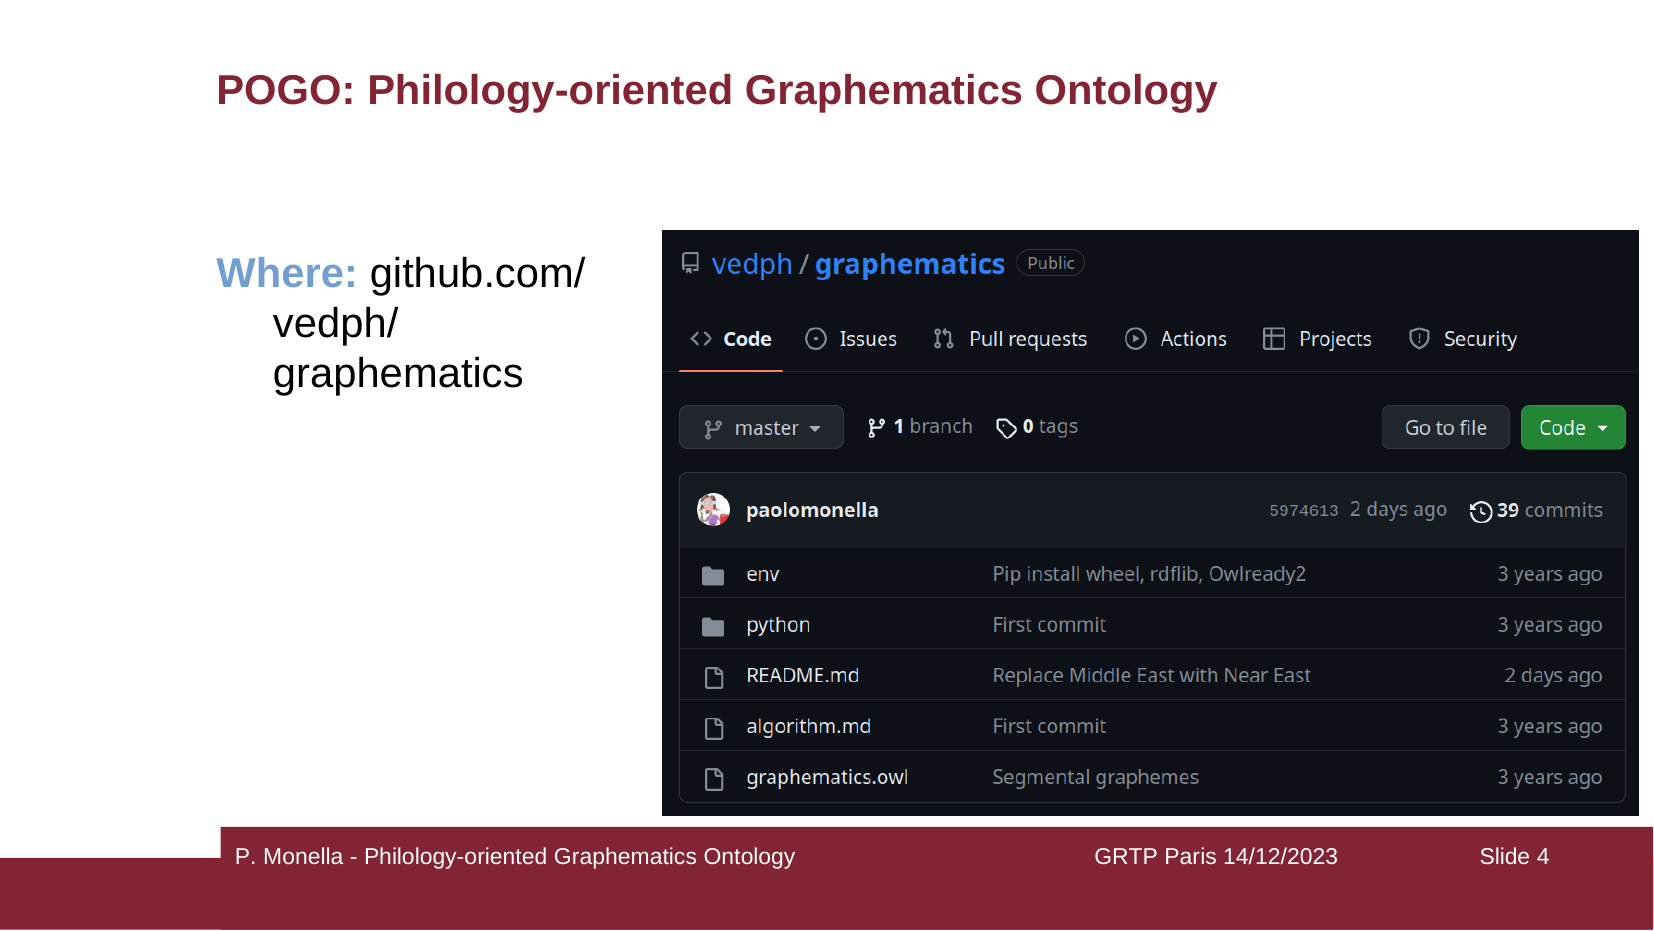

# POGO: Philology-oriented Graphematics Ontology
Where: github.com/ vedph/ graphematics
P. Monella - Philology-oriented Graphematics Ontology
4